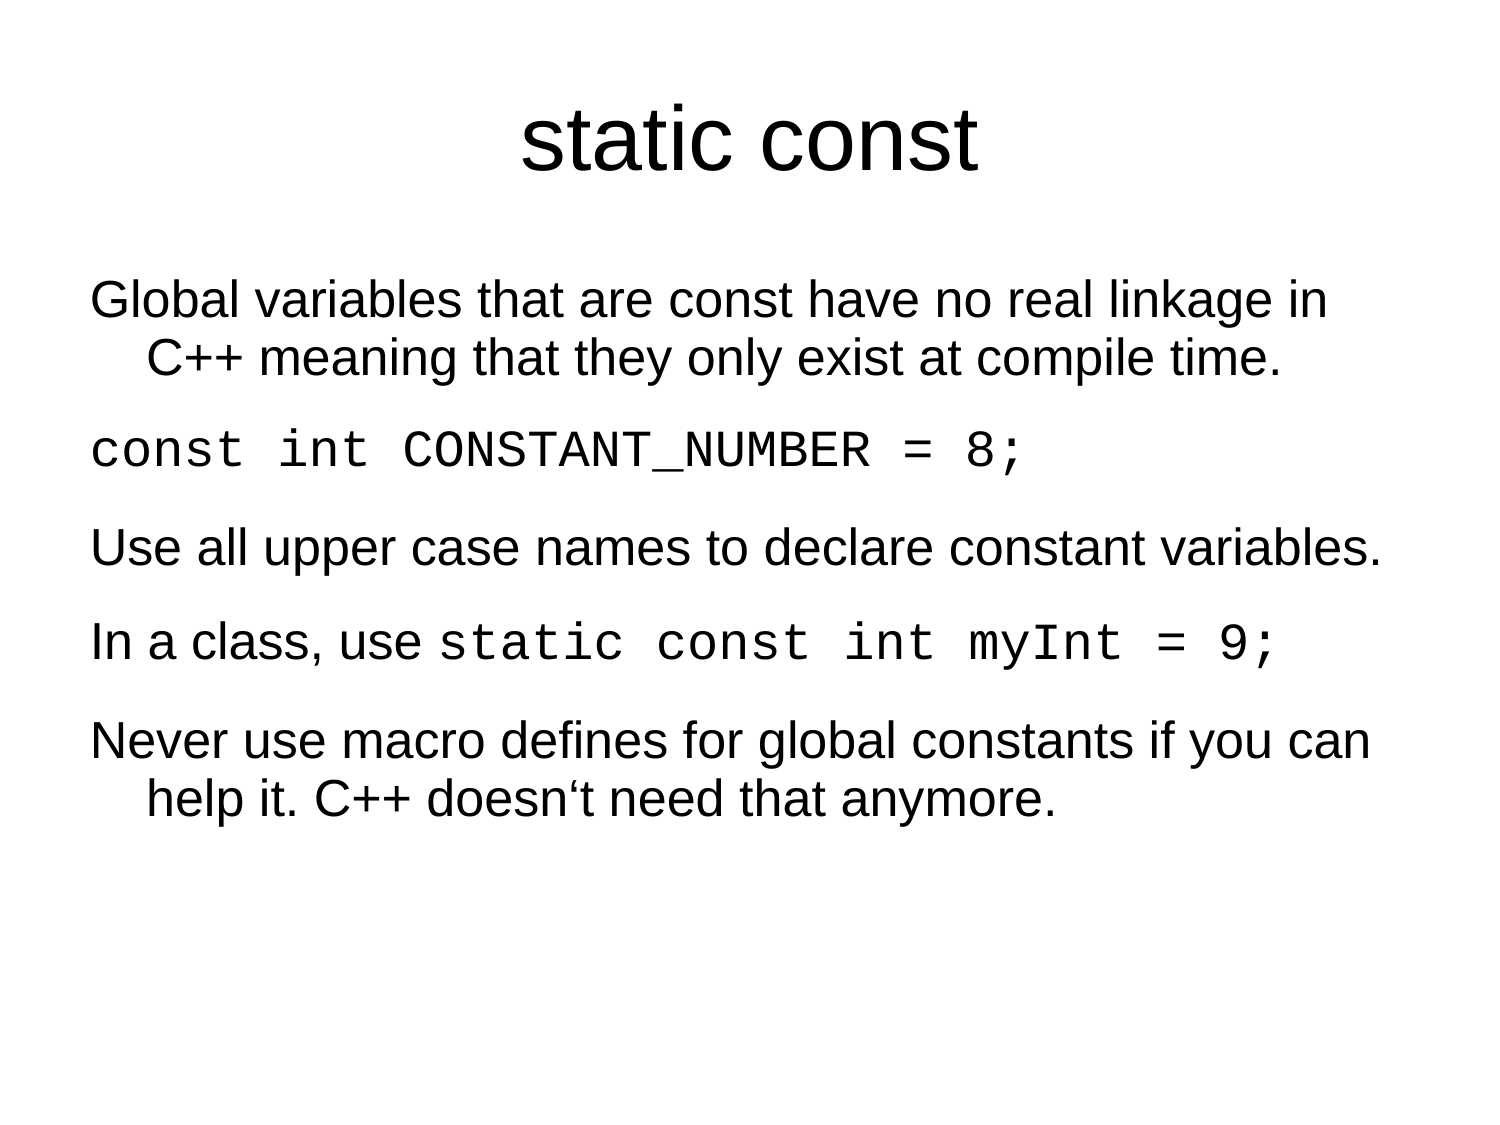

# static const
Global variables that are const have no real linkage in C++ meaning that they only exist at compile time.
const int CONSTANT_NUMBER = 8;
Use all upper case names to declare constant variables.
In a class, use static const int myInt = 9;
Never use macro defines for global constants if you can help it. C++ doesn‘t need that anymore.